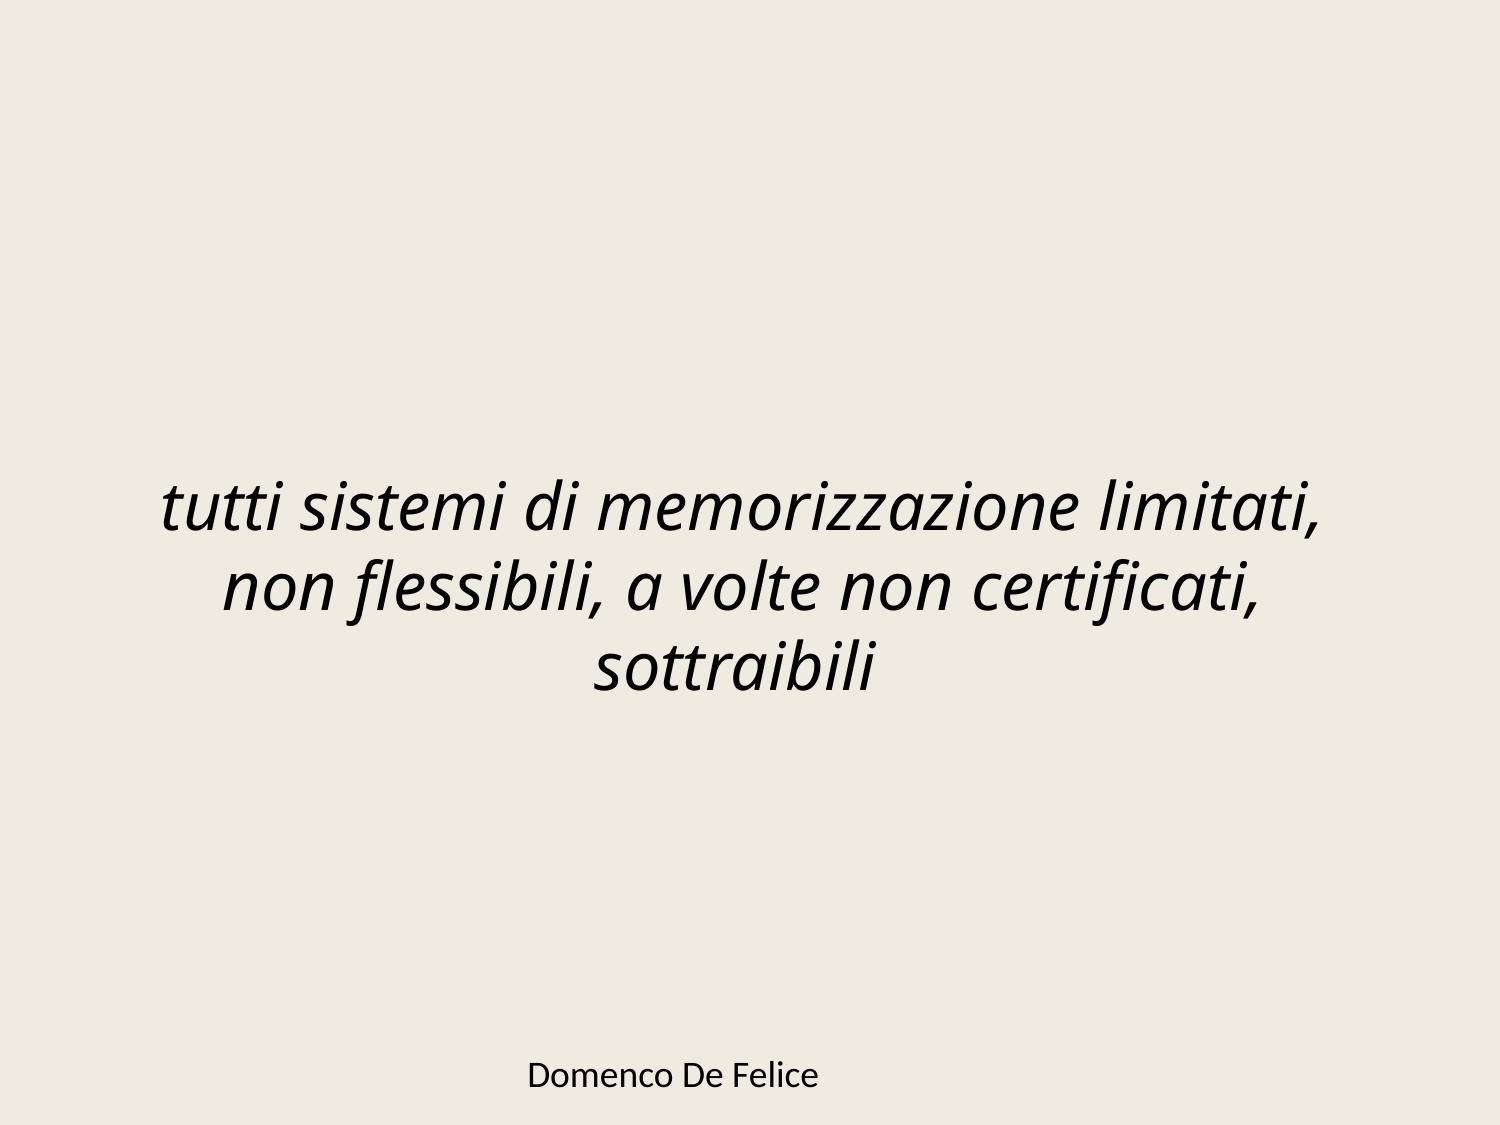

tutti sistemi di memorizzazione limitati, non flessibili, a volte non certificati, sottraibili
Domenco De Felice